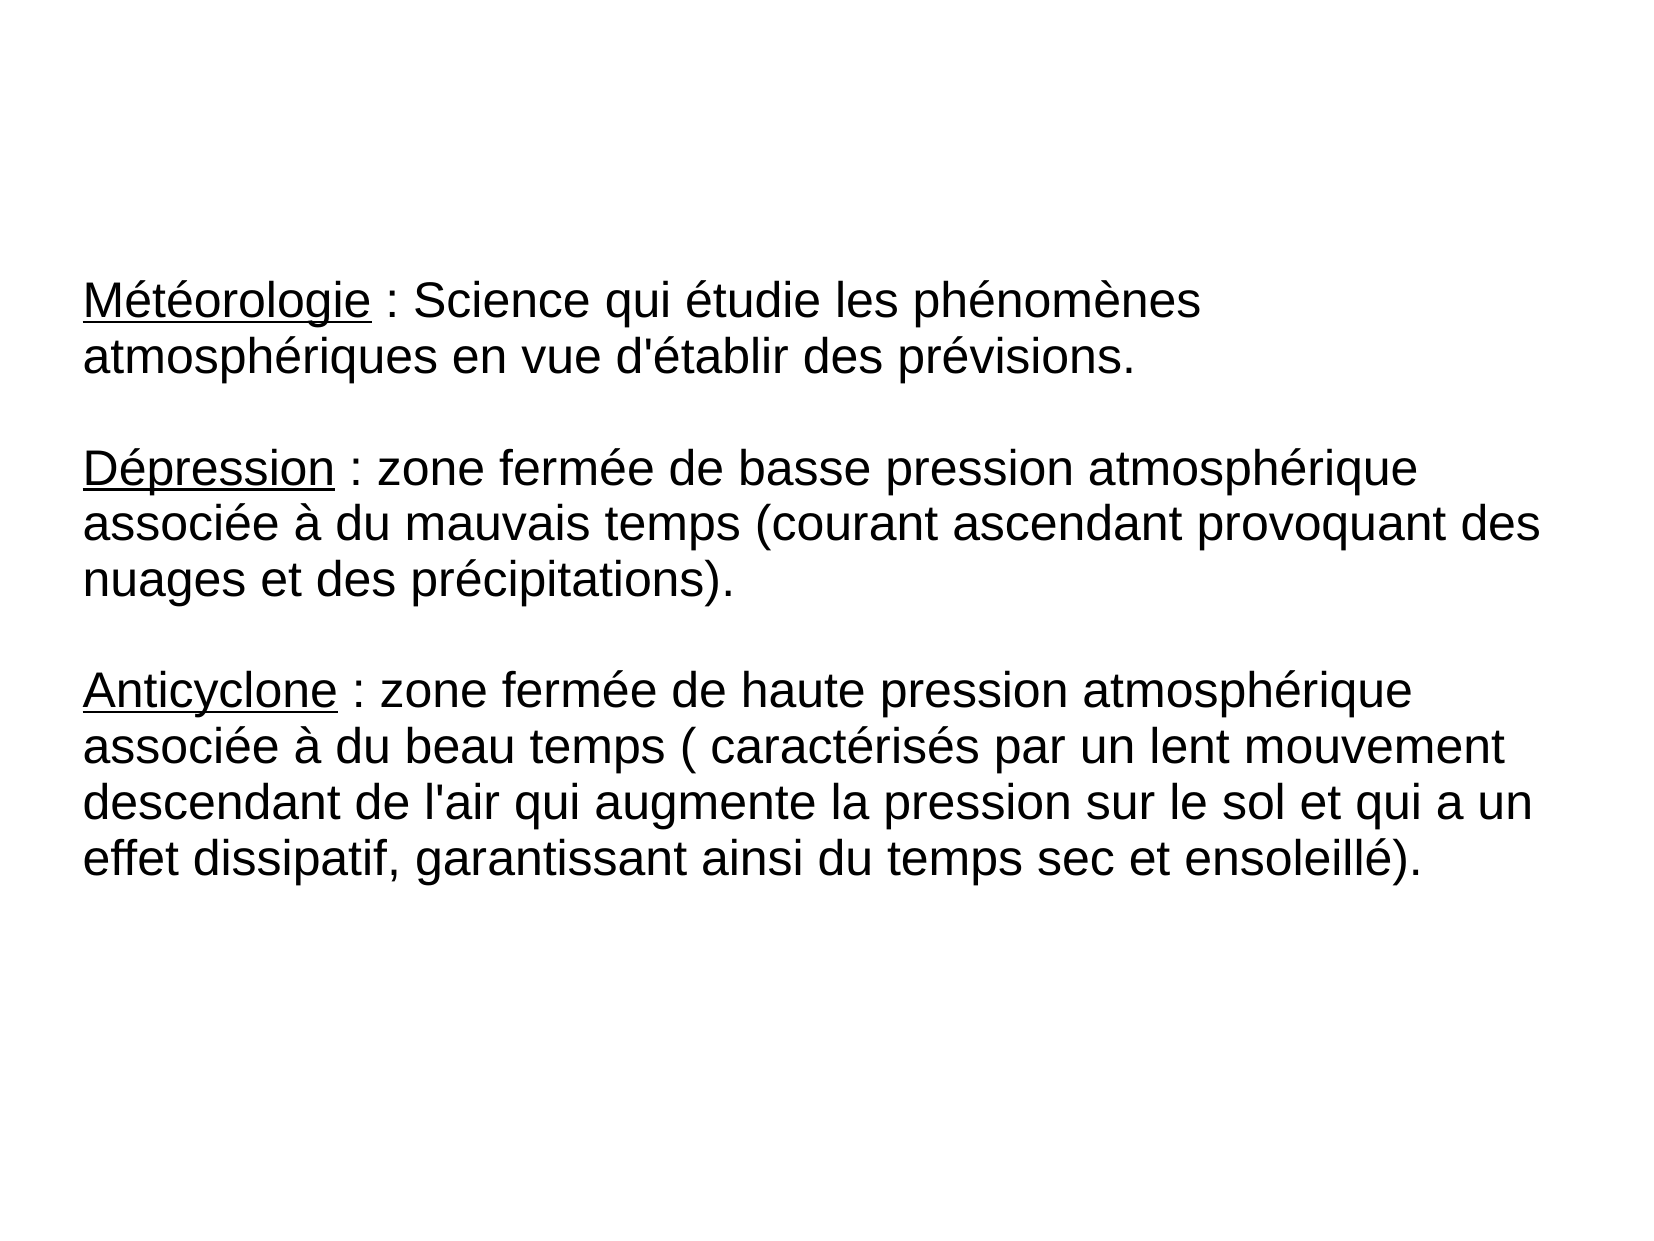

# Météorologie : Science qui étudie les phénomènes atmosphériques en vue d'établir des prévisions.
Dépression : zone fermée de basse pression atmosphérique associée à du mauvais temps (courant ascendant provoquant des nuages et des précipitations).
Anticyclone : zone fermée de haute pression atmosphérique associée à du beau temps ( caractérisés par un lent mouvement descendant de l'air qui augmente la pression sur le sol et qui a un effet dissipatif, garantissant ainsi du temps sec et ensoleillé).